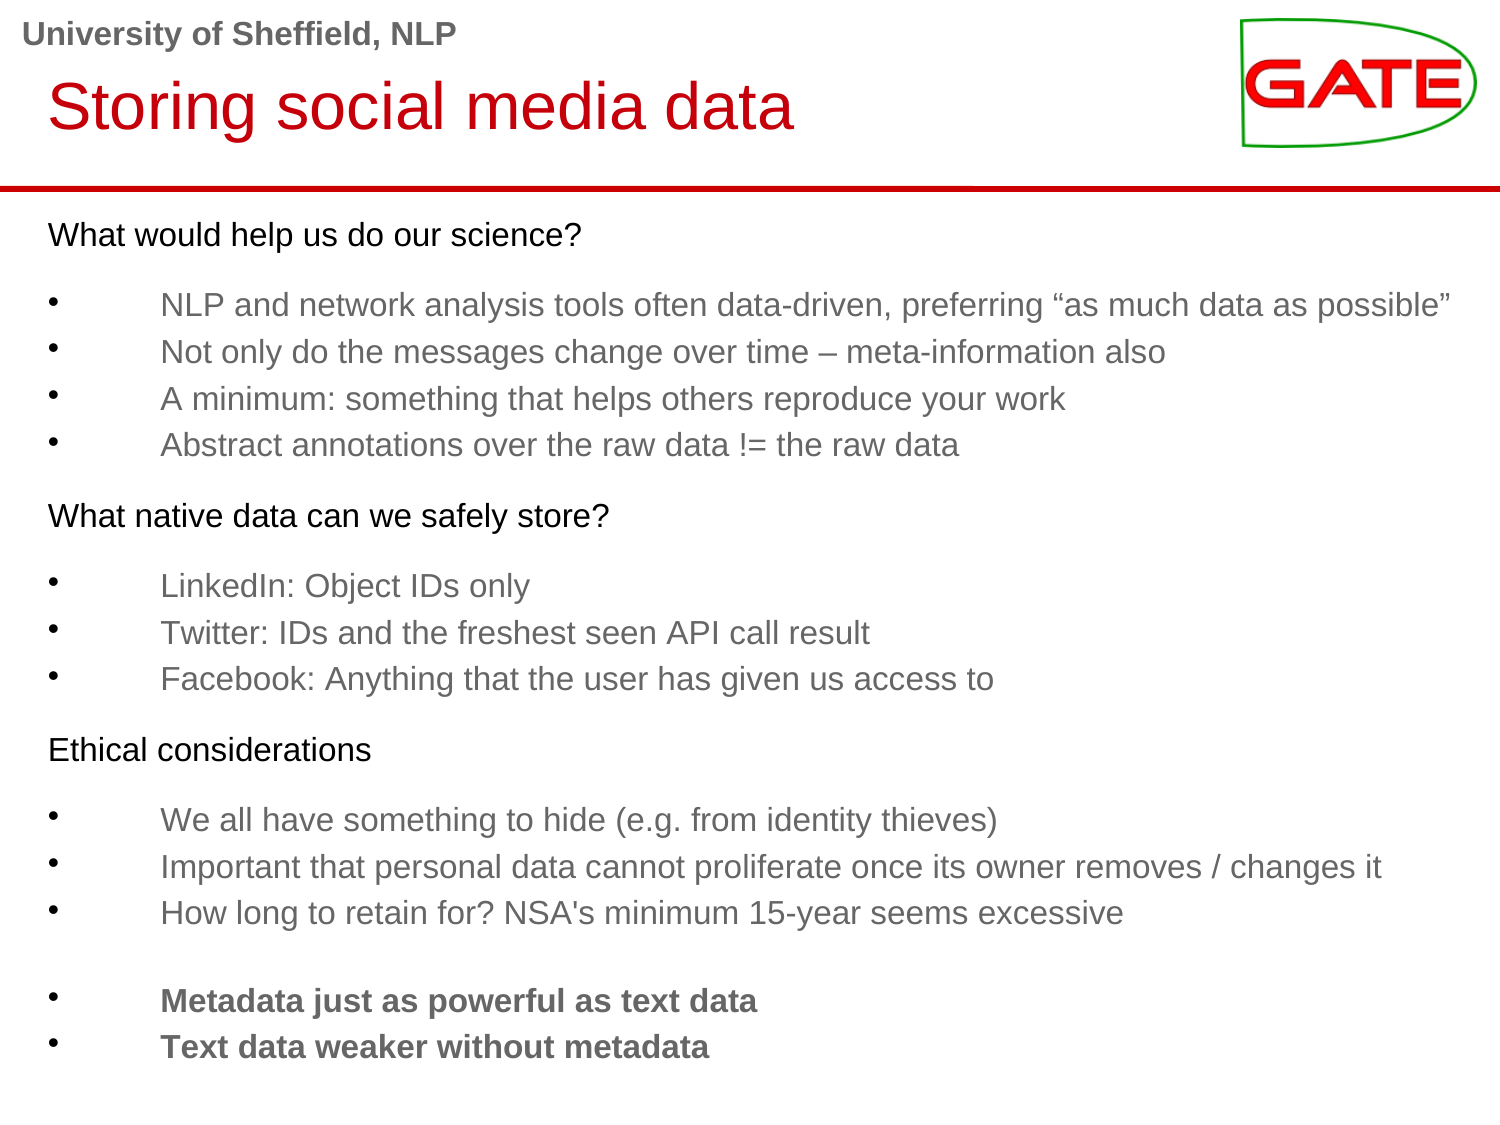

Storing social media dataD
What would help us do our science?
NLP and network analysis tools often data-driven, preferring “as much data as possible”
Not only do the messages change over time – meta-information also
A minimum: something that helps others reproduce your work
Abstract annotations over the raw data != the raw data
What native data can we safely store?
LinkedIn: Object IDs only
Twitter: IDs and the freshest seen API call result
Facebook: Anything that the user has given us access to
Ethical considerations
We all have something to hide (e.g. from identity thieves)
Important that personal data cannot proliferate once its owner removes / changes it
How long to retain for? NSA's minimum 15-year seems excessive
Metadata just as powerful as text data
Text data weaker without metadata